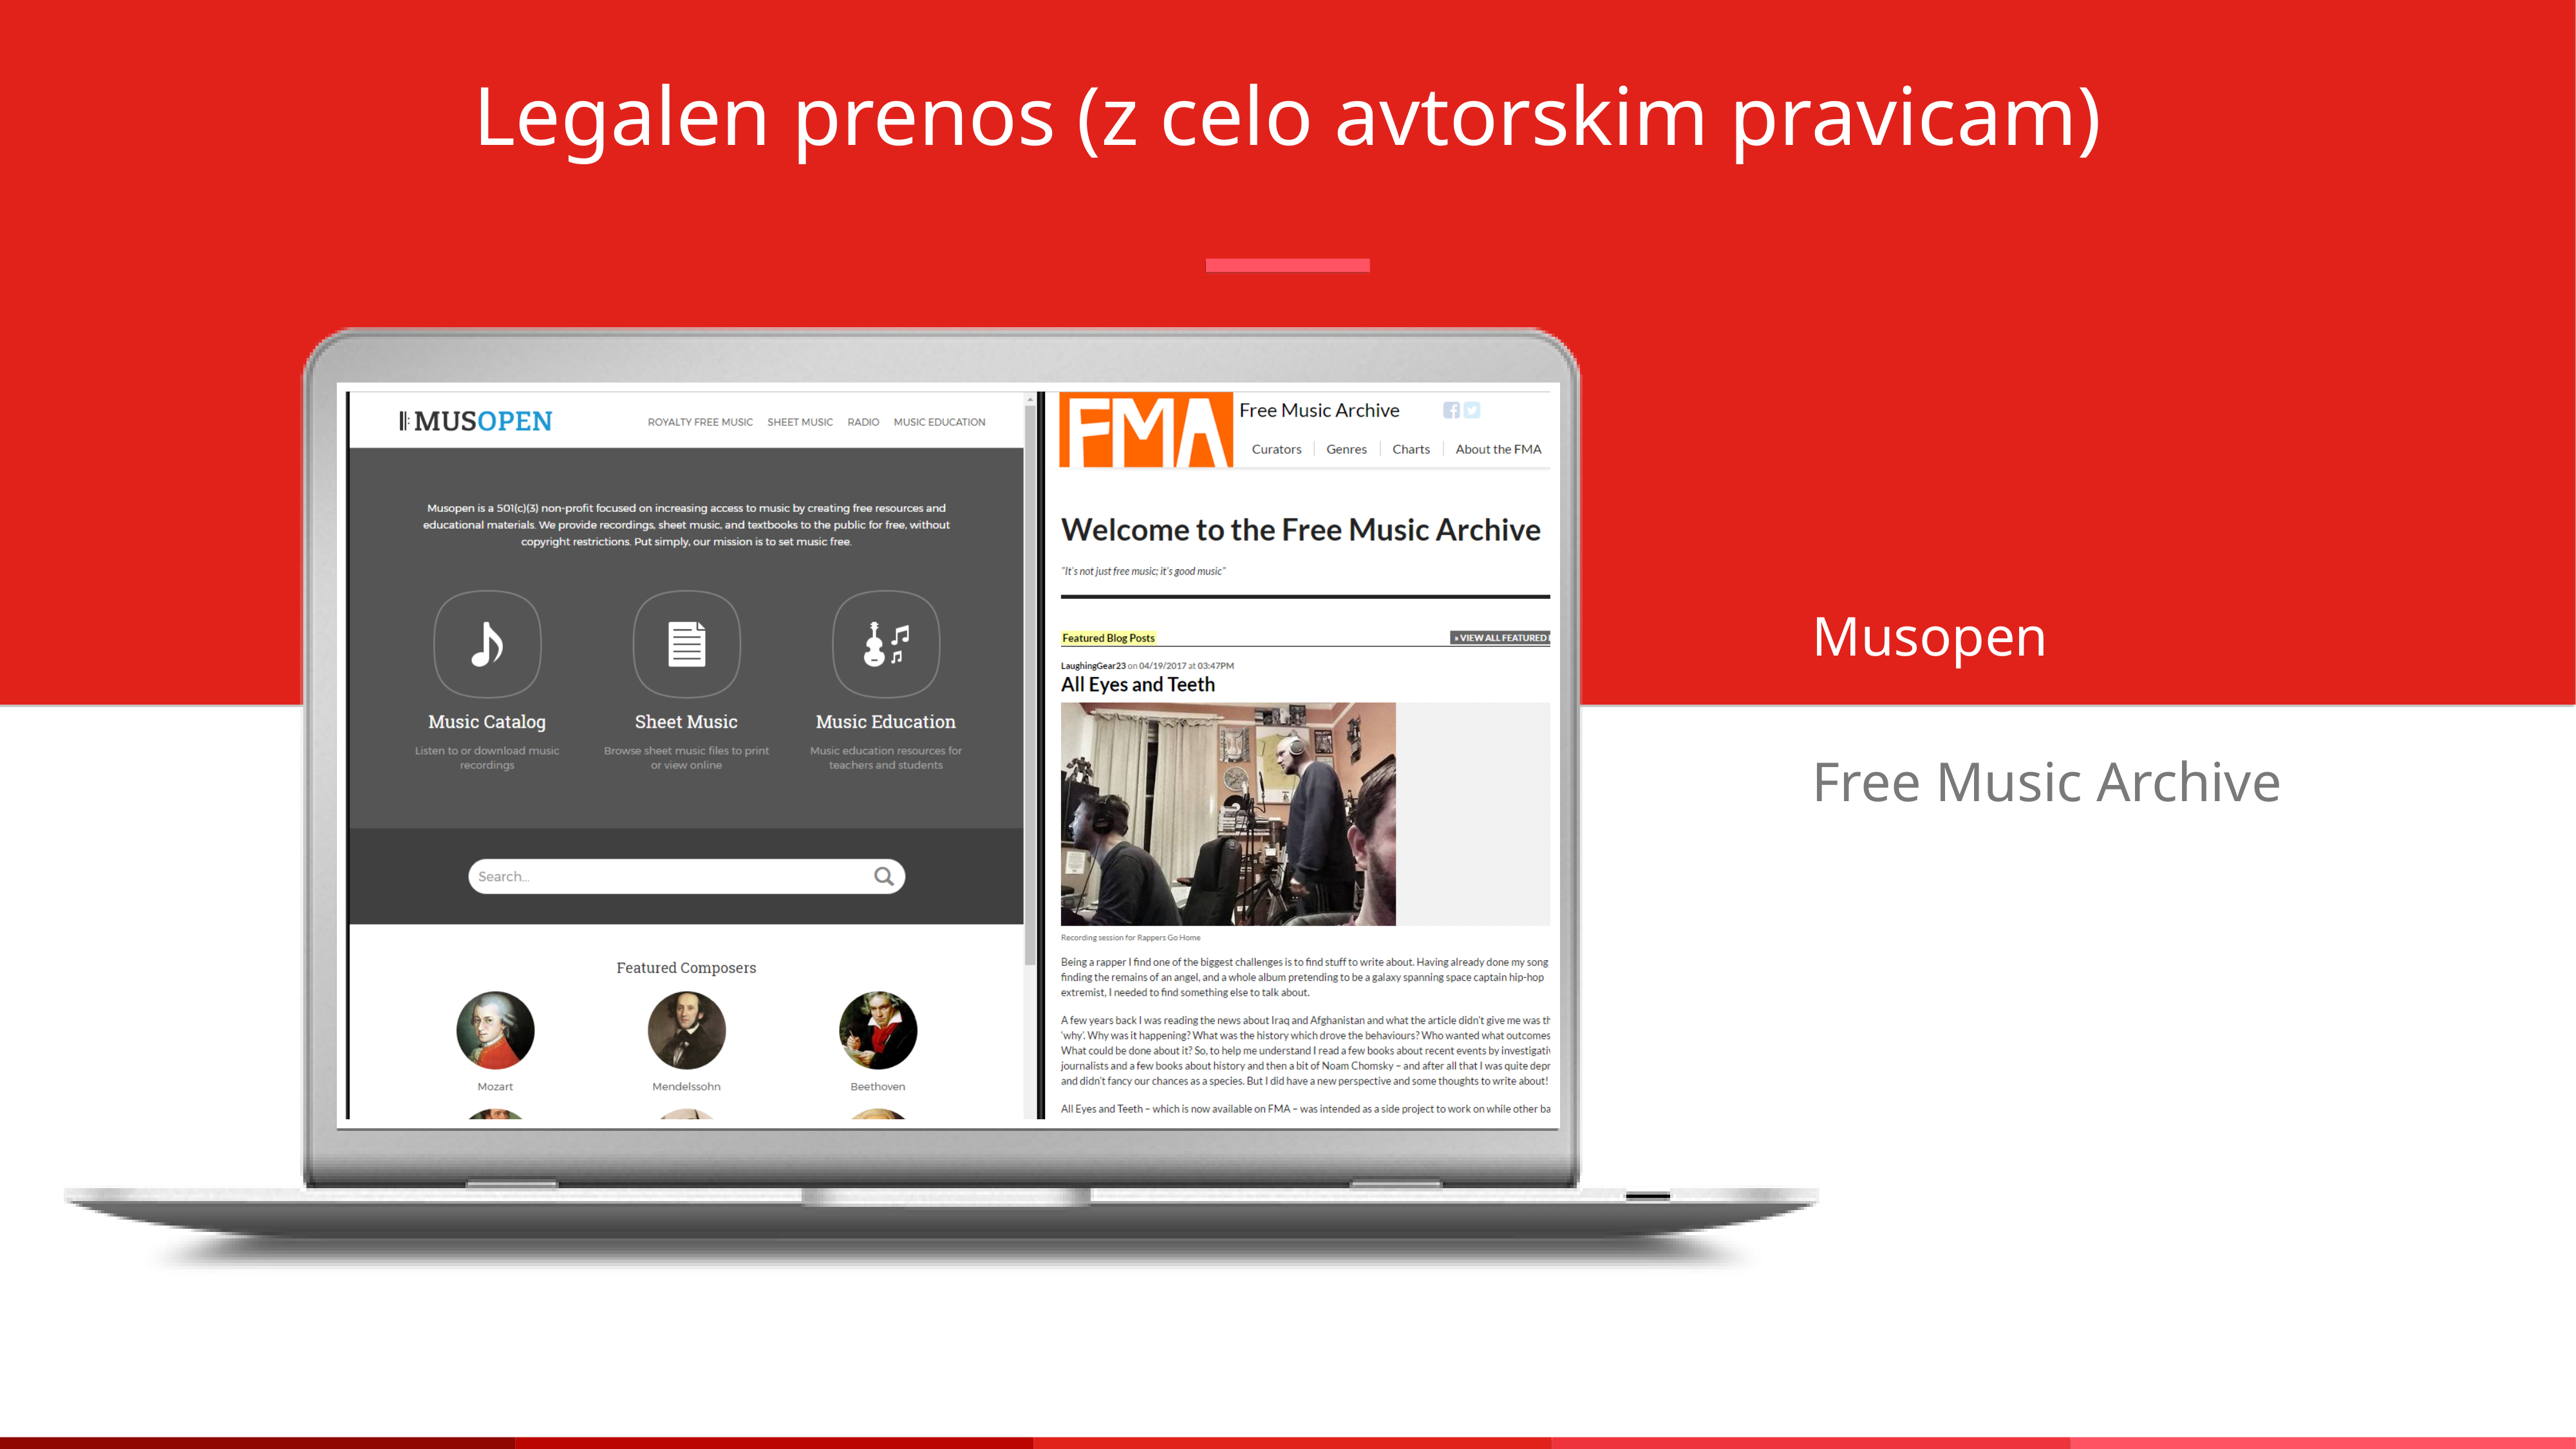

Legalen prenos (z celo avtorskim pravicam)
Musopen
Free Music Archive